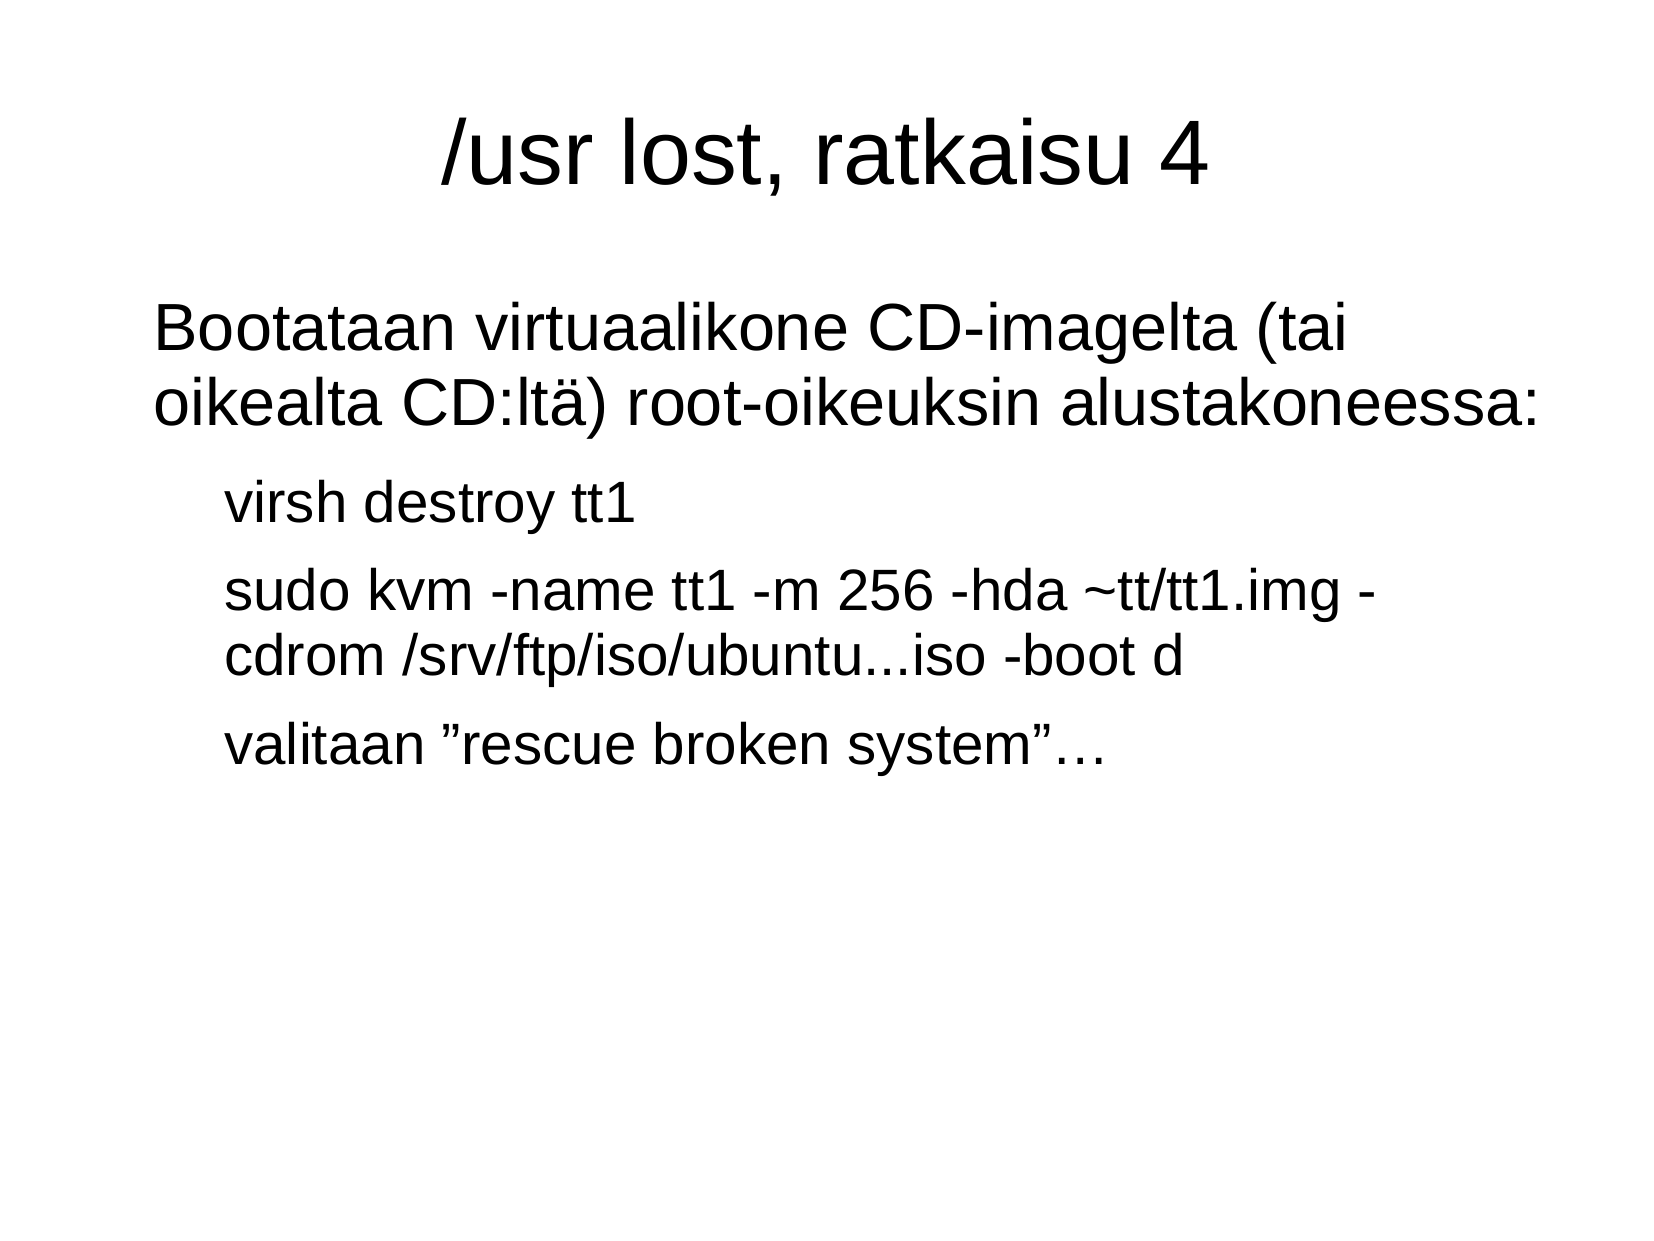

# /usr lost, ratkaisu 4
Bootataan virtuaalikone CD-imagelta (tai oikealta CD:ltä) root-oikeuksin alustakoneessa:
virsh destroy tt1
sudo kvm -name tt1 -m 256 -hda ~tt/tt1.img -cdrom /srv/ftp/iso/ubuntu...iso -boot d
valitaan ”rescue broken system”…